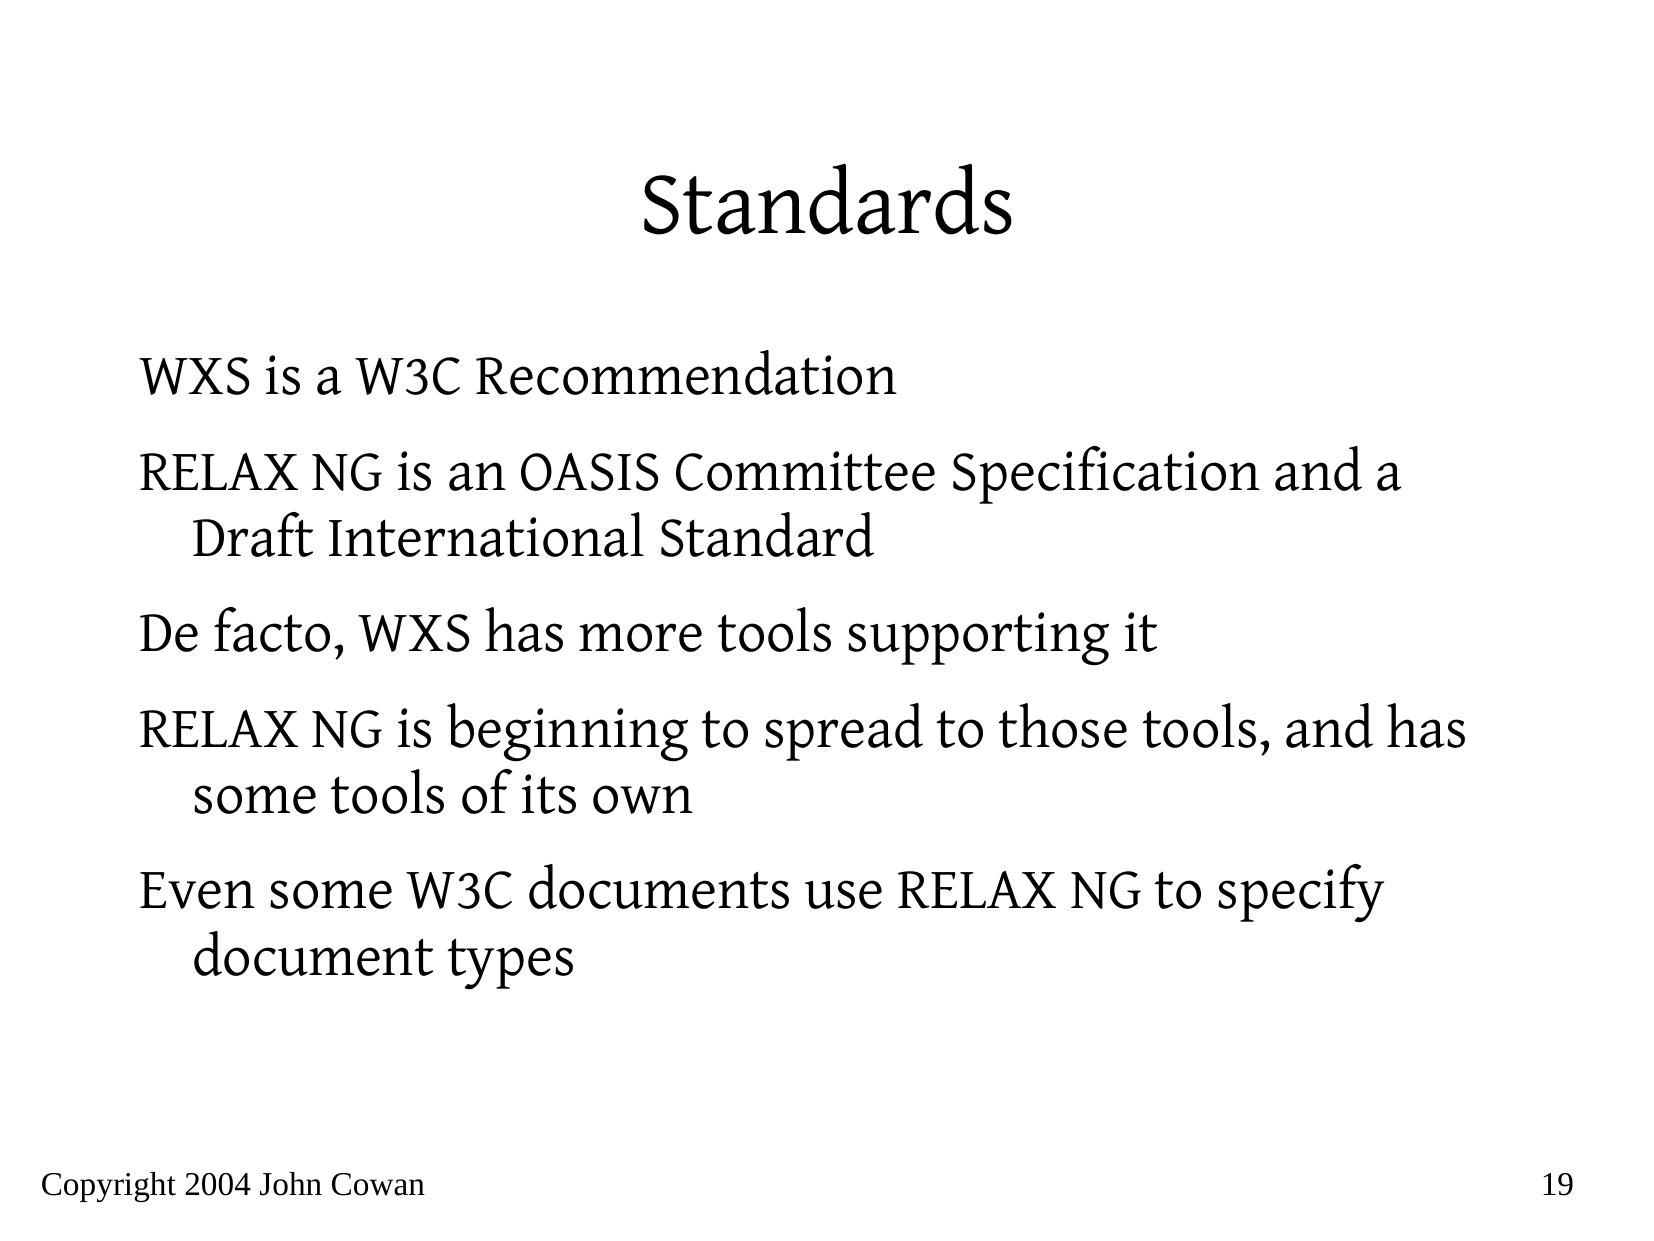

# Standards
WXS is a W3C Recommendation
RELAX NG is an OASIS Committee Specification and a Draft International Standard
De facto, WXS has more tools supporting it
RELAX NG is beginning to spread to those tools, and has some tools of its own
Even some W3C documents use RELAX NG to specify document types